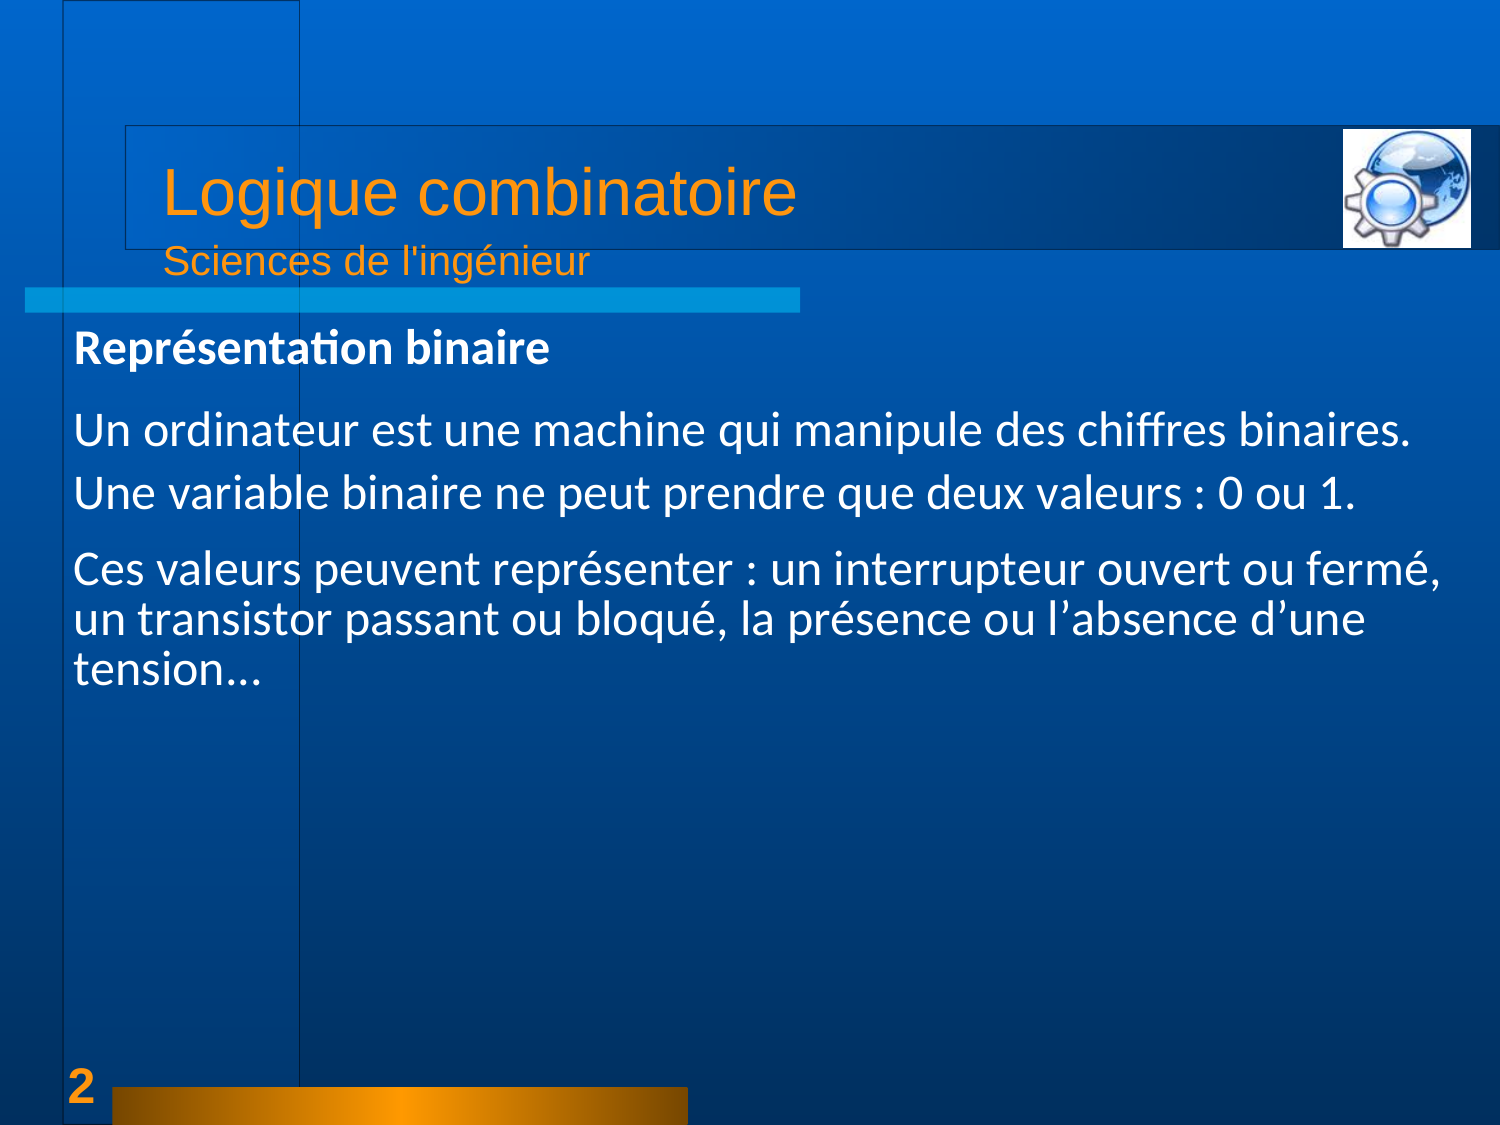

Représentation binaire
Un ordinateur est une machine qui manipule des chiffres binaires.
Une variable binaire ne peut prendre que deux valeurs : 0 ou 1.
Ces valeurs peuvent représenter : un interrupteur ouvert ou fermé, un transistor passant ou bloqué, la présence ou l’absence d’une tension...